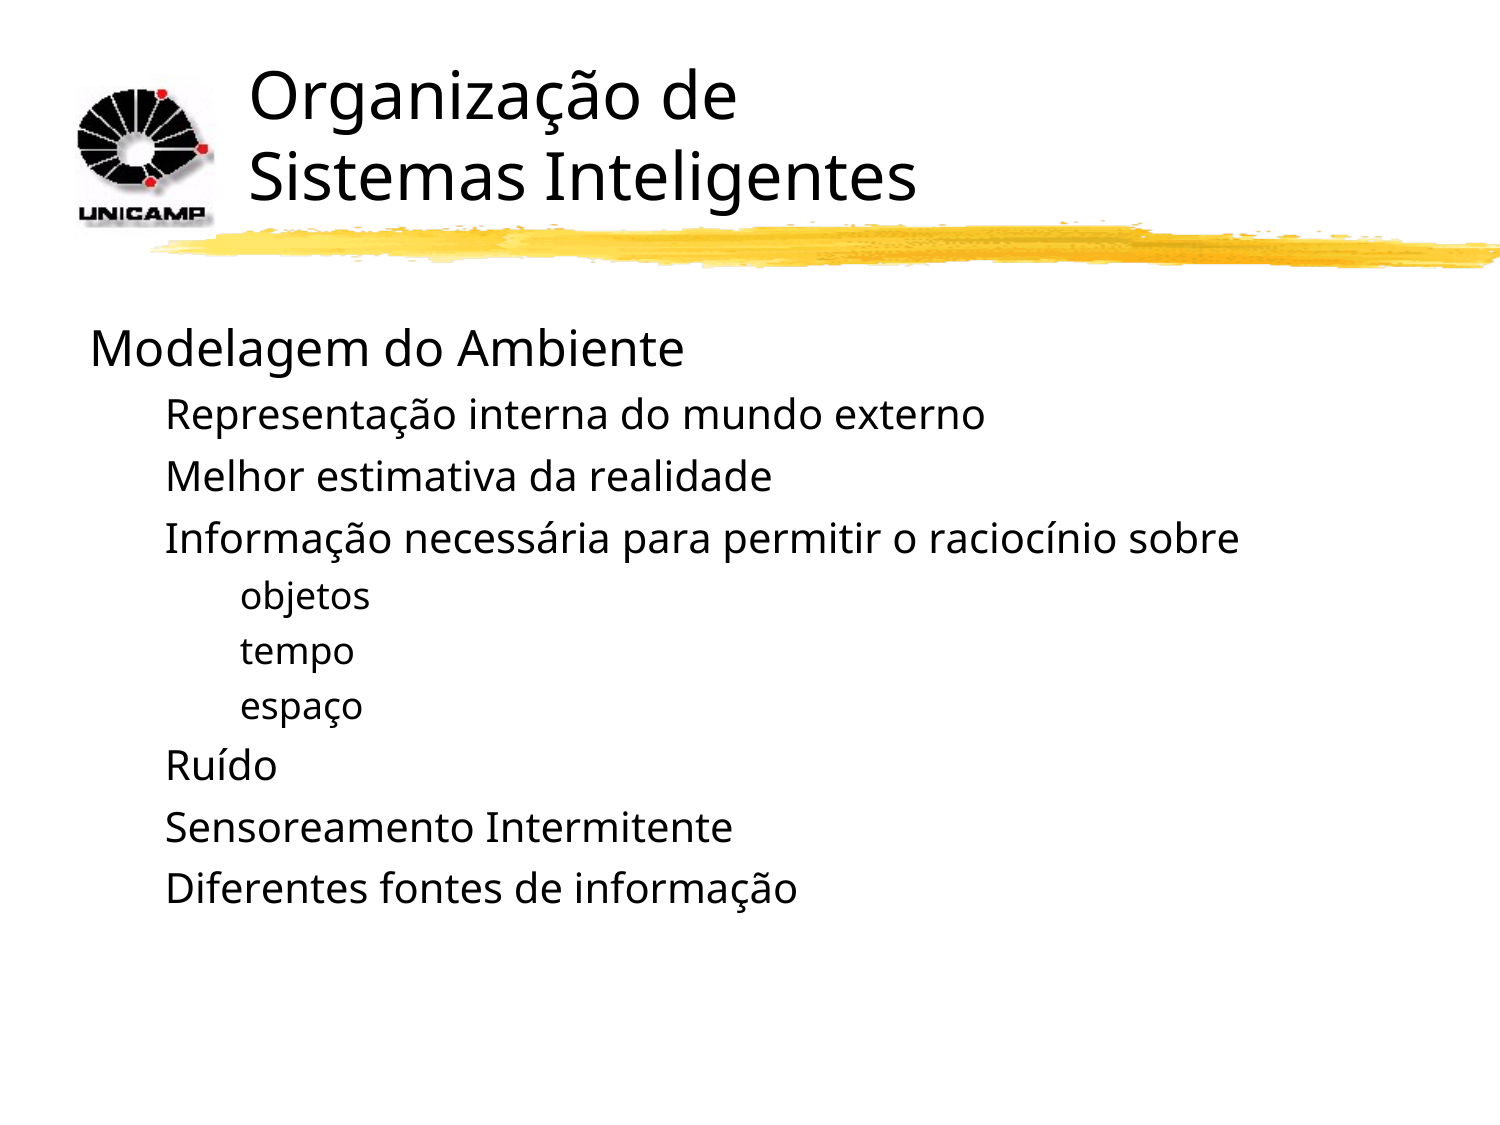

# Organização de Sistemas Inteligentes
Modelagem do Ambiente
Representação interna do mundo externo
Melhor estimativa da realidade
Informação necessária para permitir o raciocínio sobre
objetos
tempo
espaço
Ruído
Sensoreamento Intermitente
Diferentes fontes de informação